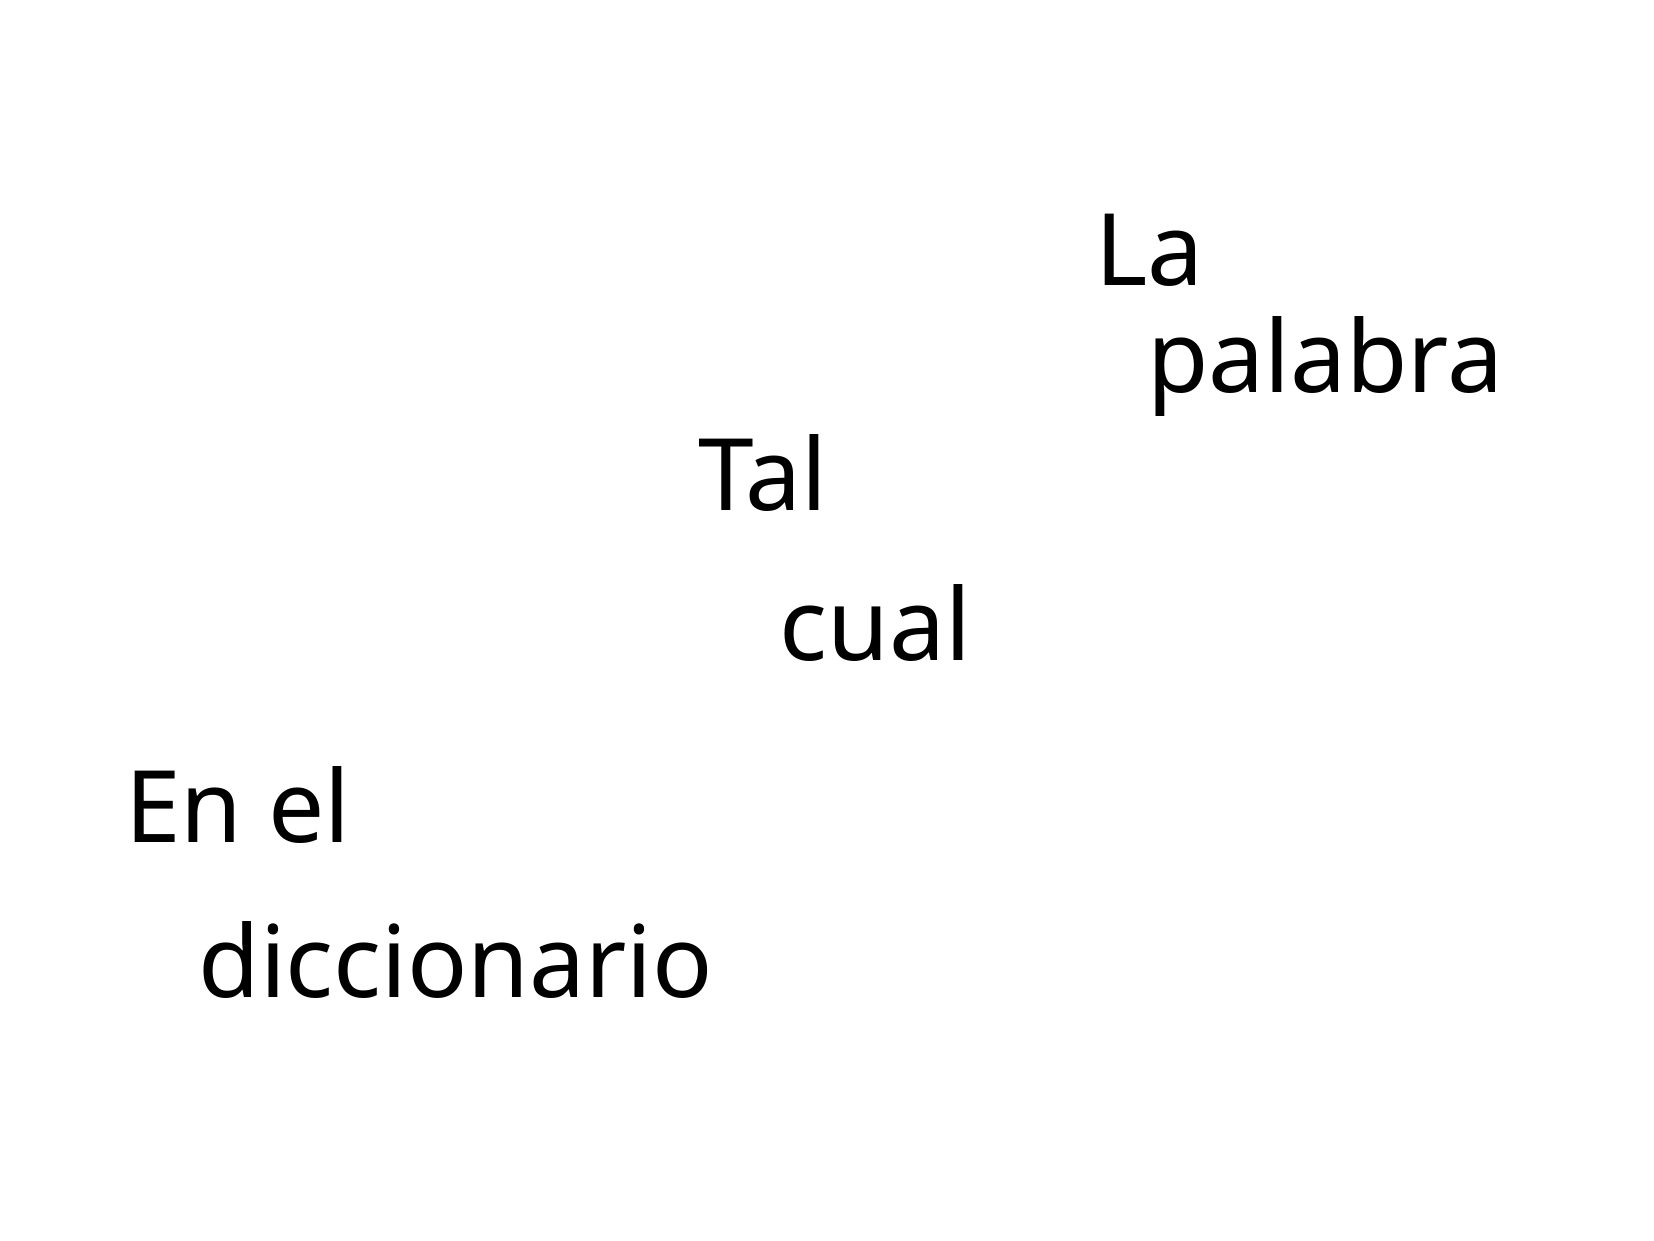

La
# palabra
Tal
cual
En el
diccionario